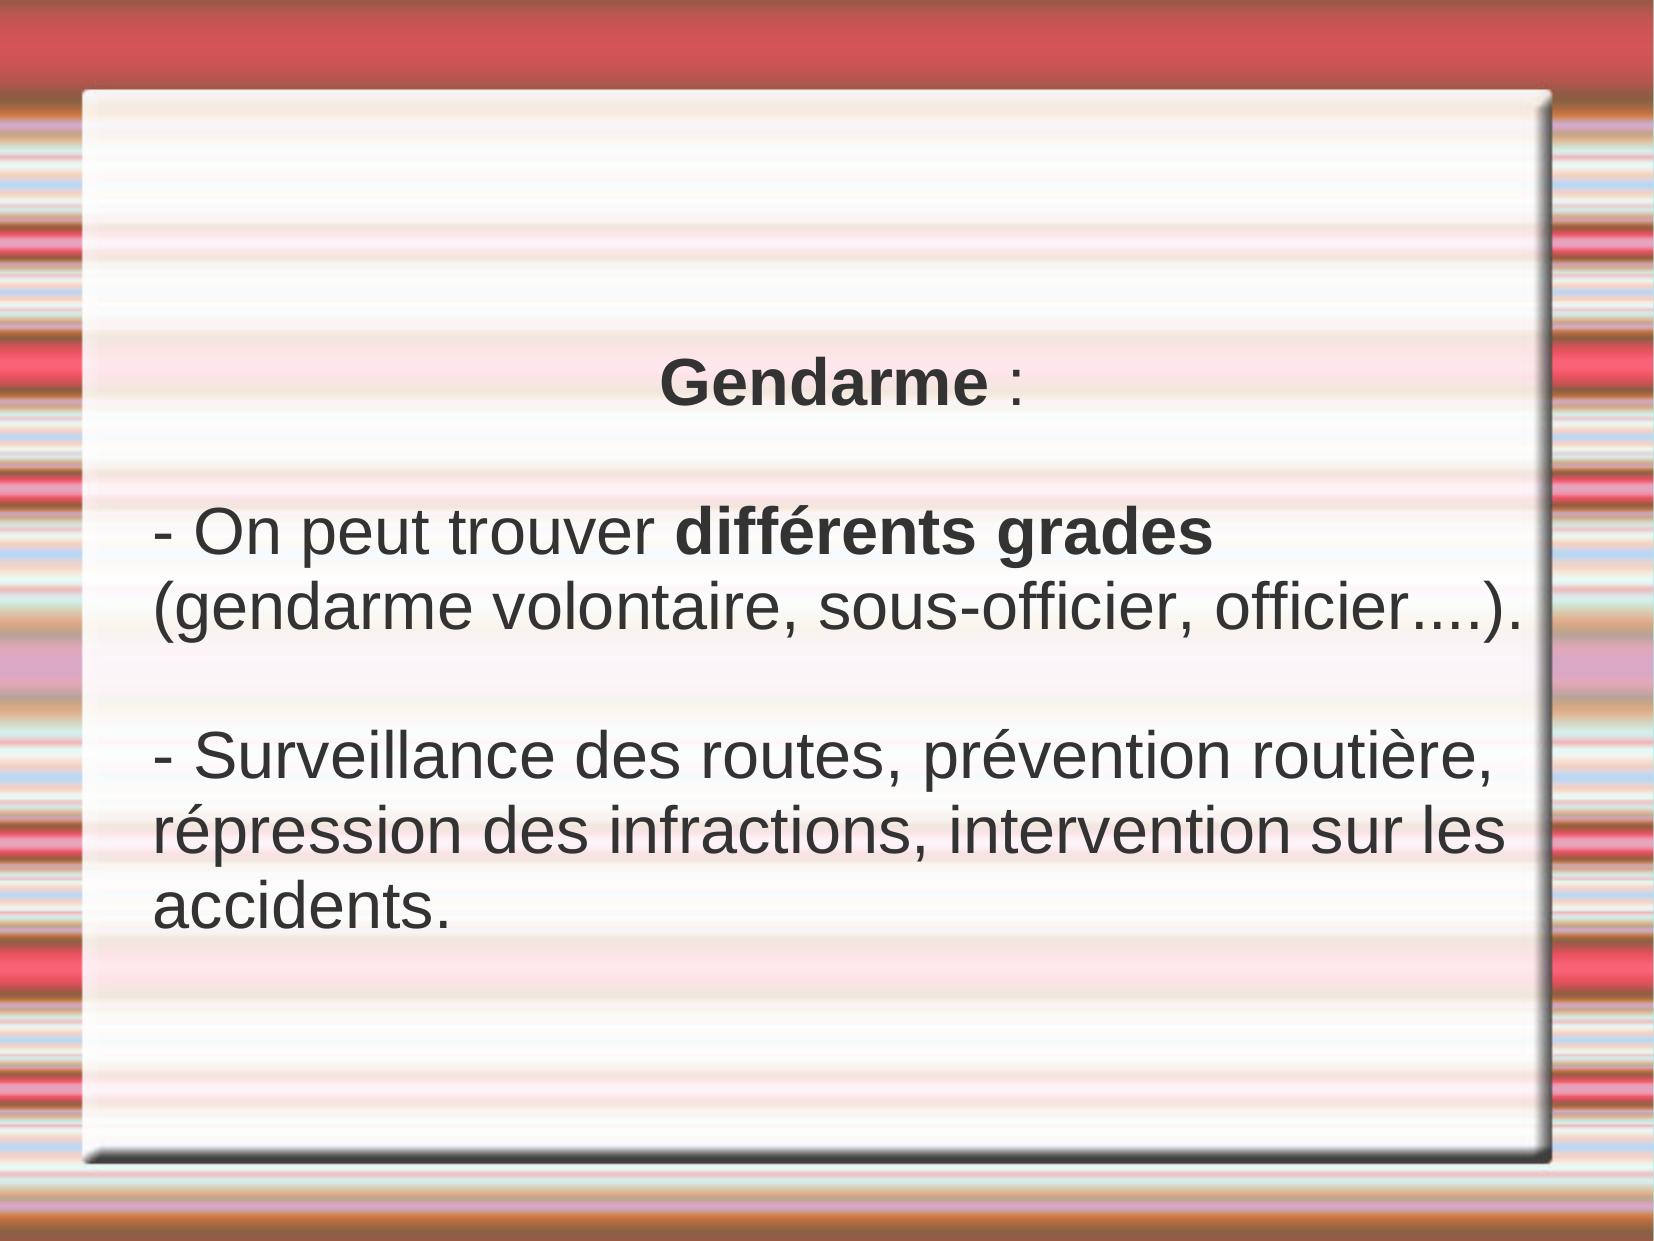

#
Gendarme :
- On peut trouver différents grades (gendarme volontaire, sous-officier, officier....).
- Surveillance des routes, prévention routière, répression des infractions, intervention sur les accidents.